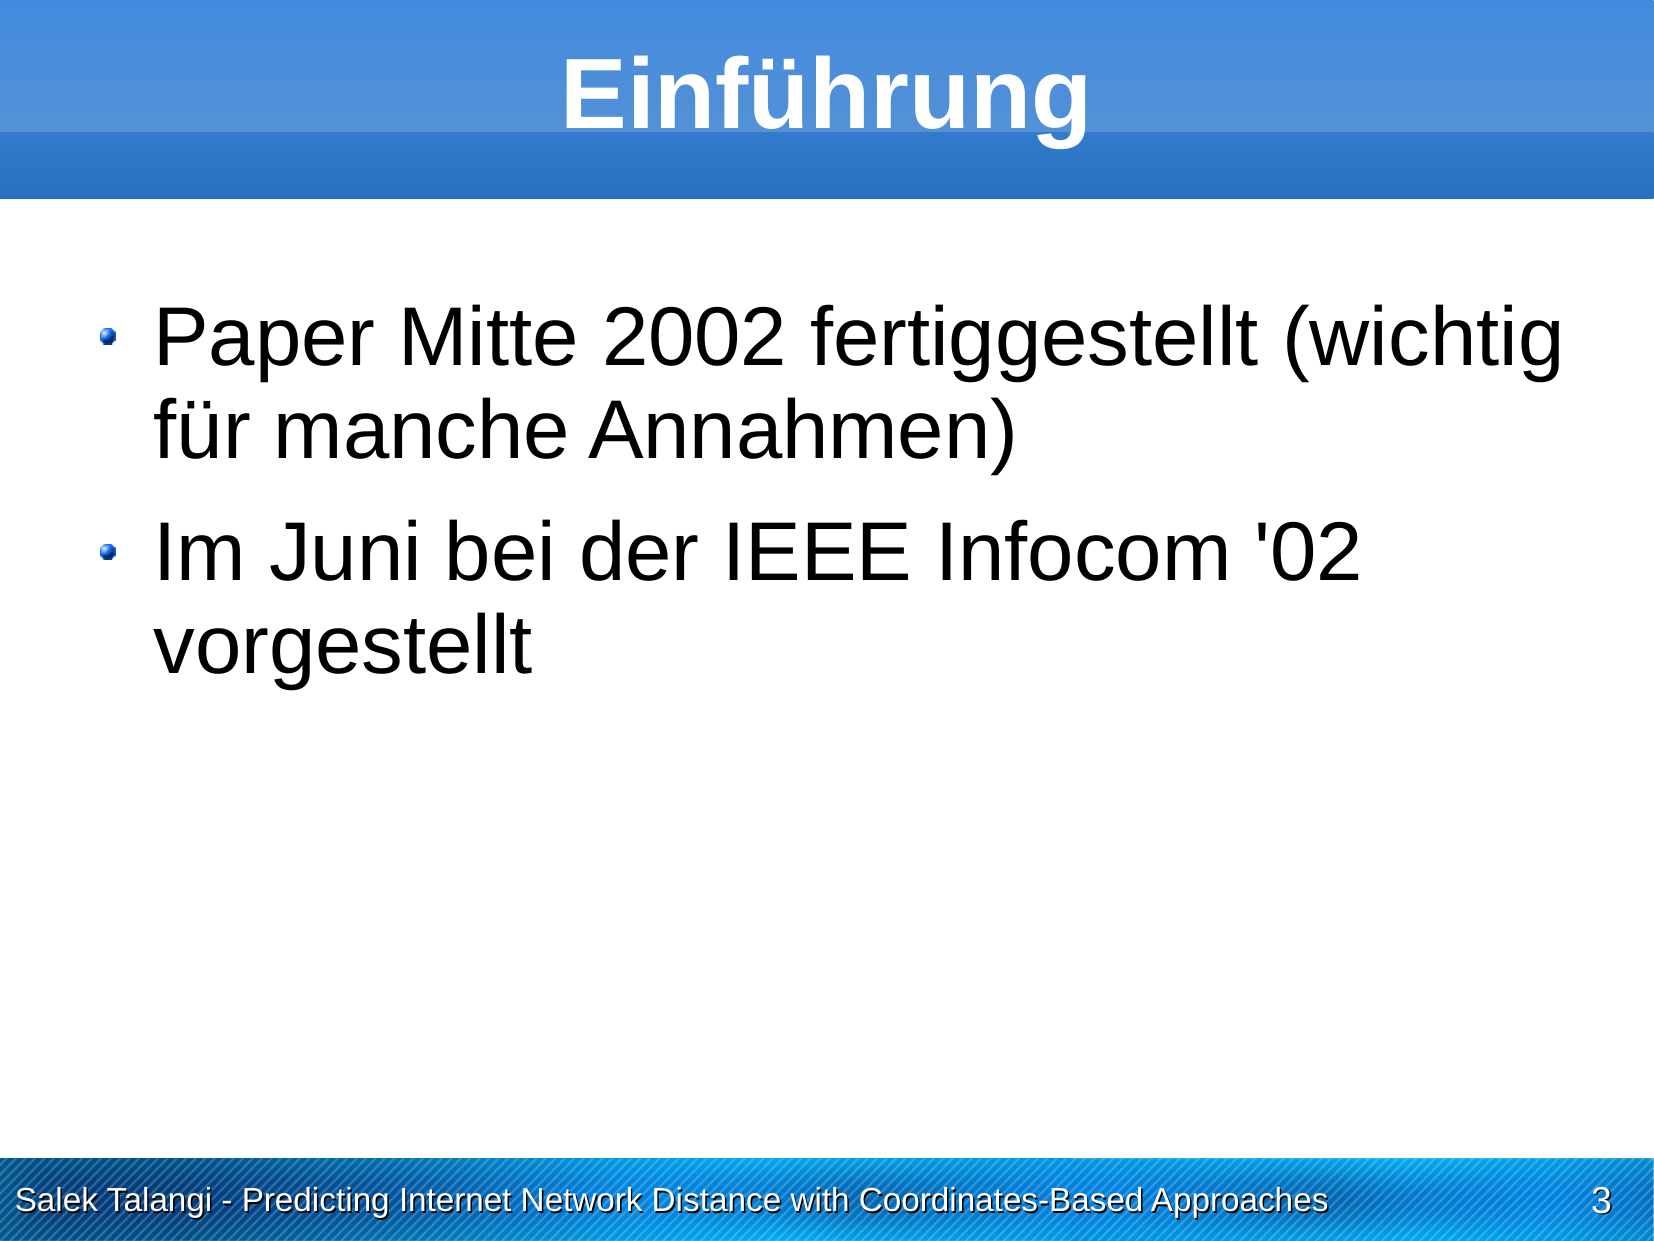

# Einführung
Paper Mitte 2002 fertiggestellt (wichtig für manche Annahmen)
Im Juni bei der IEEE Infocom '02 vorgestellt